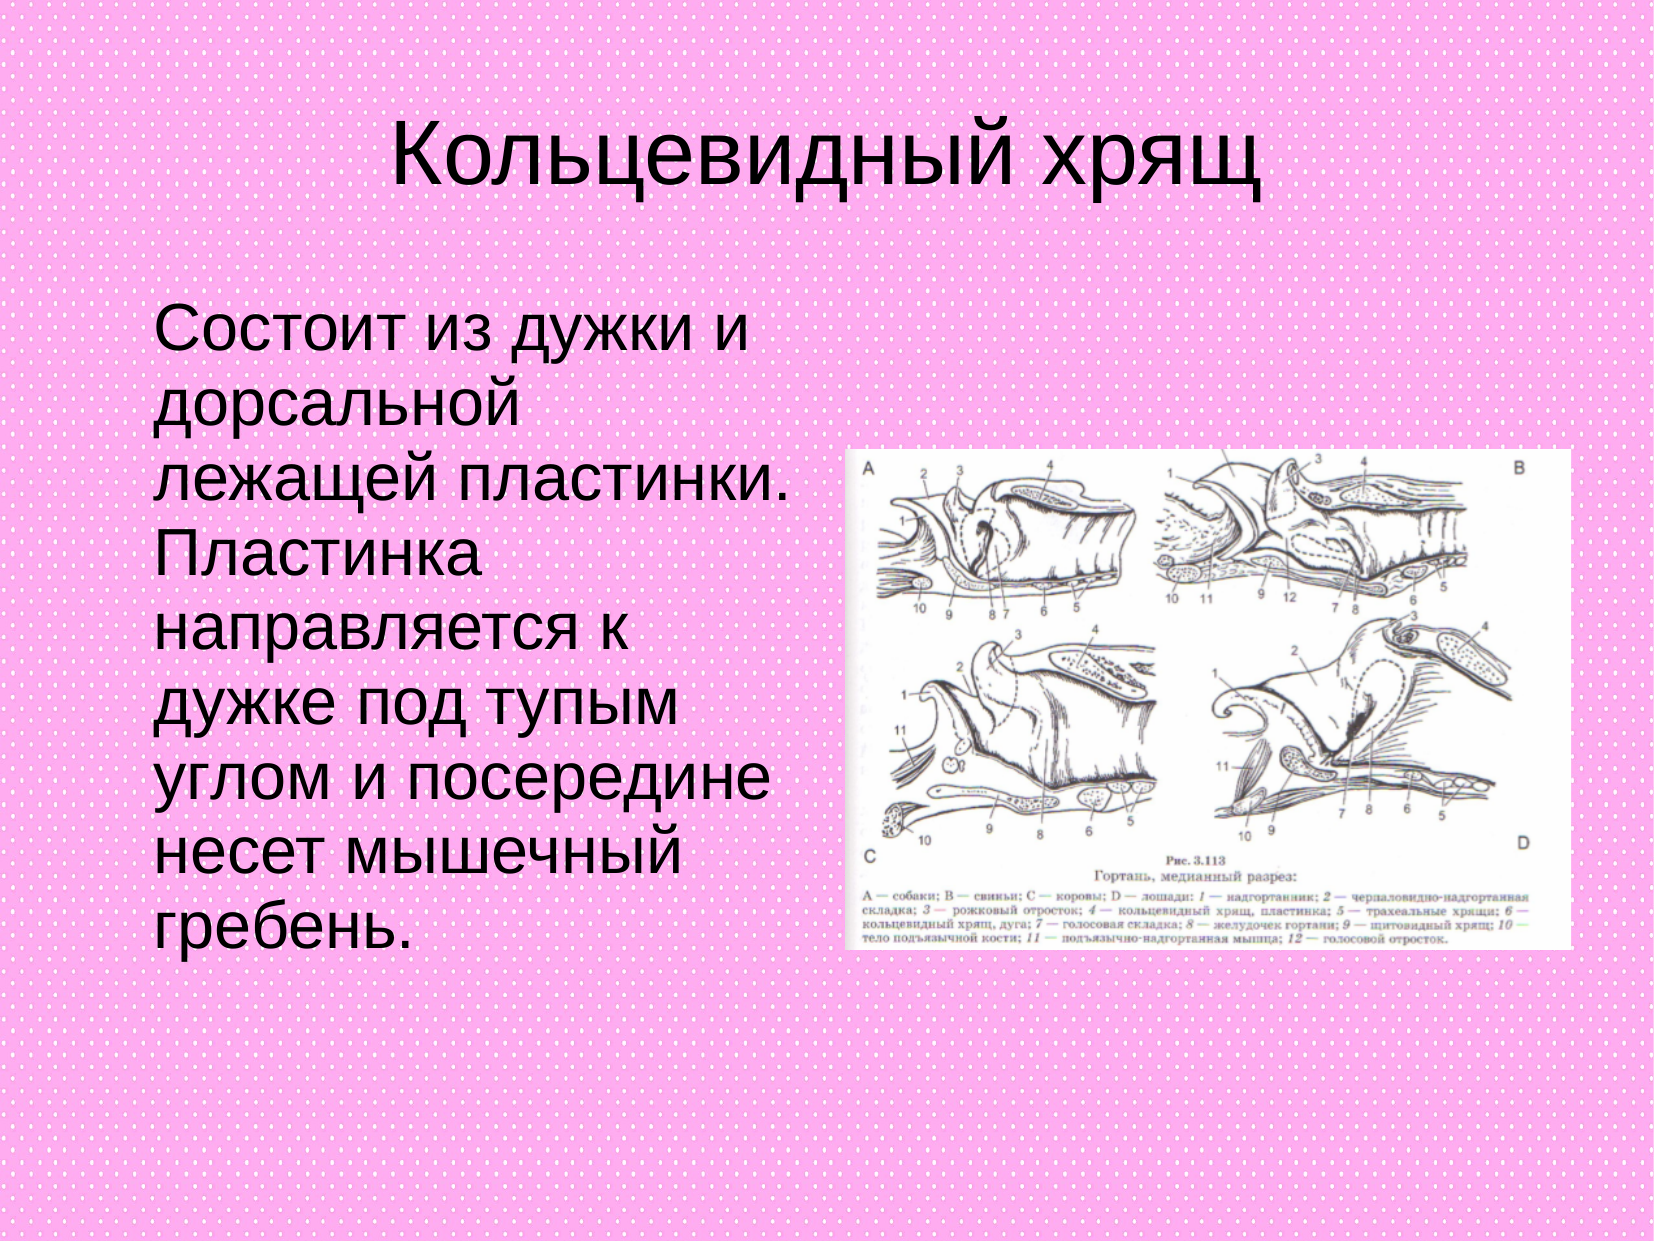

# Кольцевидный хрящ
Состоит из дужки и дорсальной лежащей пластинки. Пластинка направляется к дужке под тупым углом и посередине несет мышечный гребень.